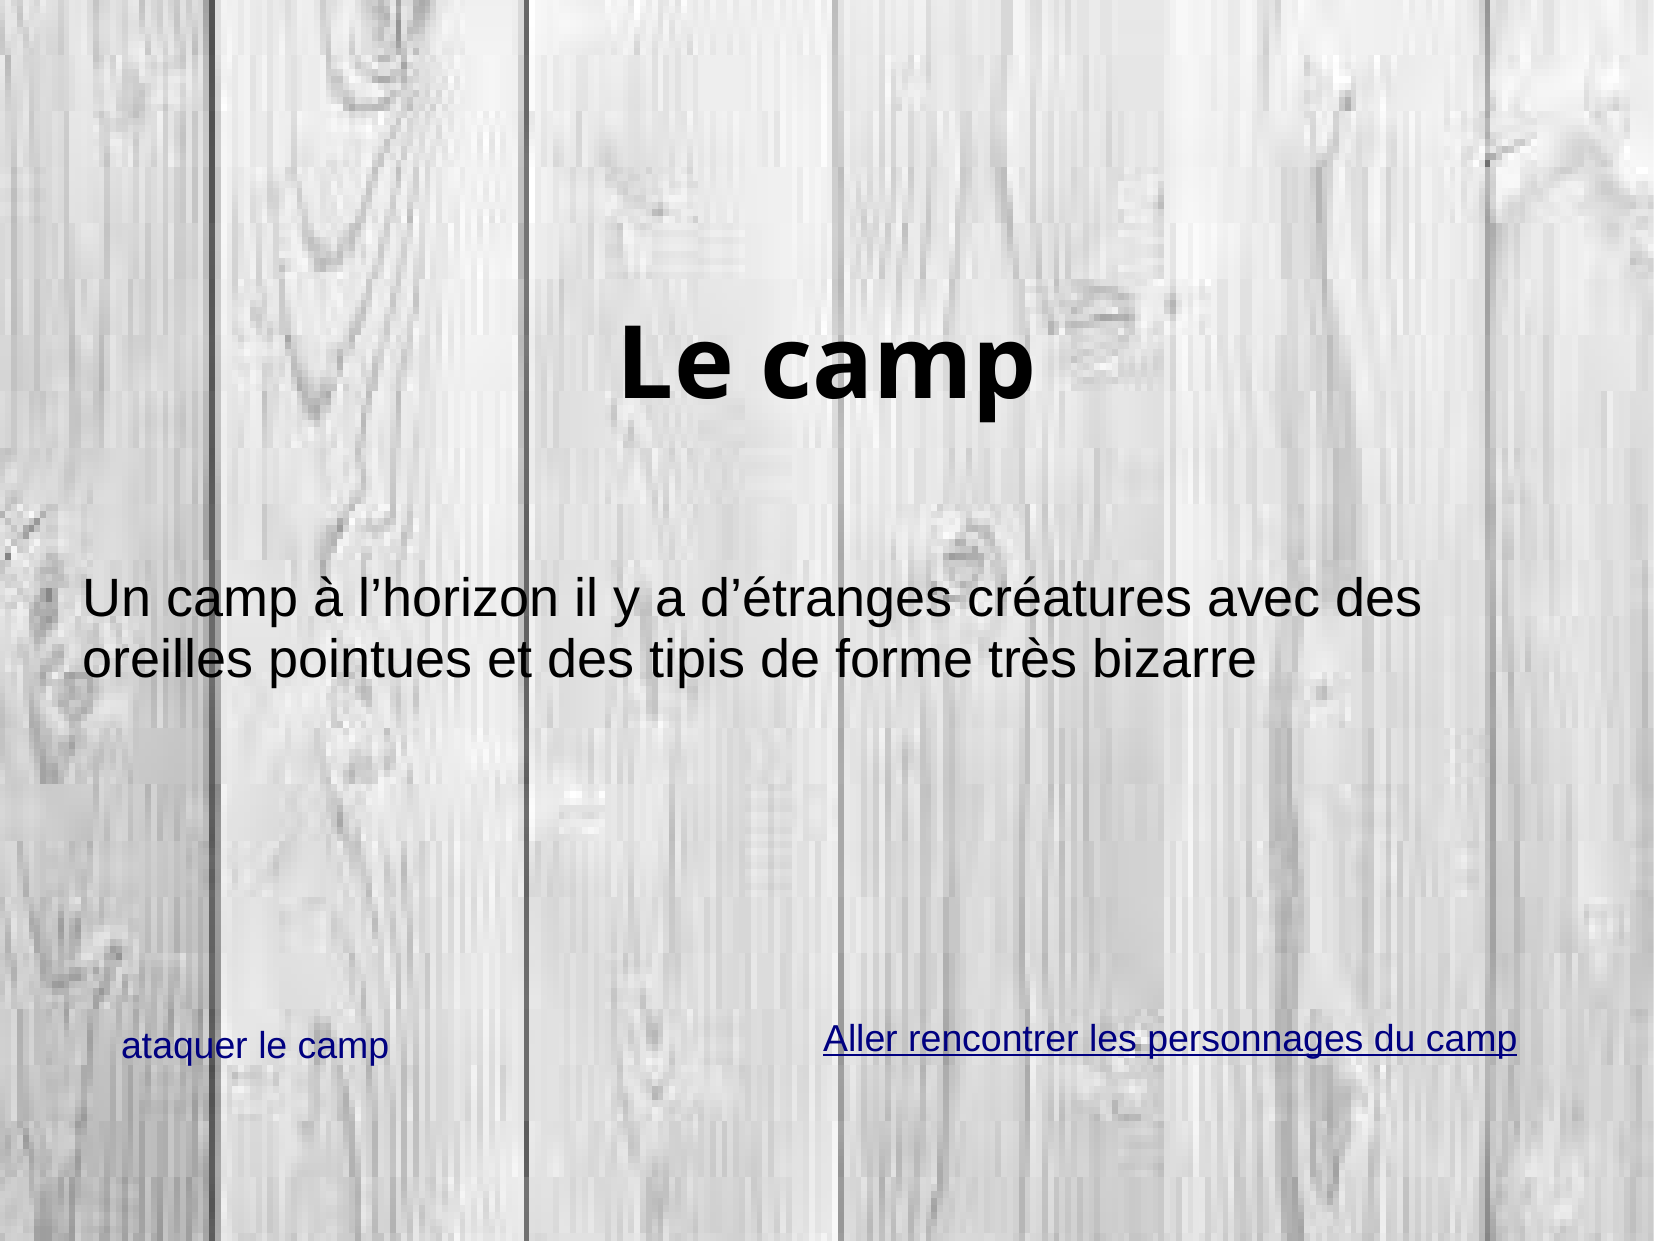

#
Le camp
Un camp à l’horizon il y a d’étranges créatures avec des oreilles pointues et des tipis de forme très bizarre
Aller rencontrer les personnages du camp
ataquer le camp